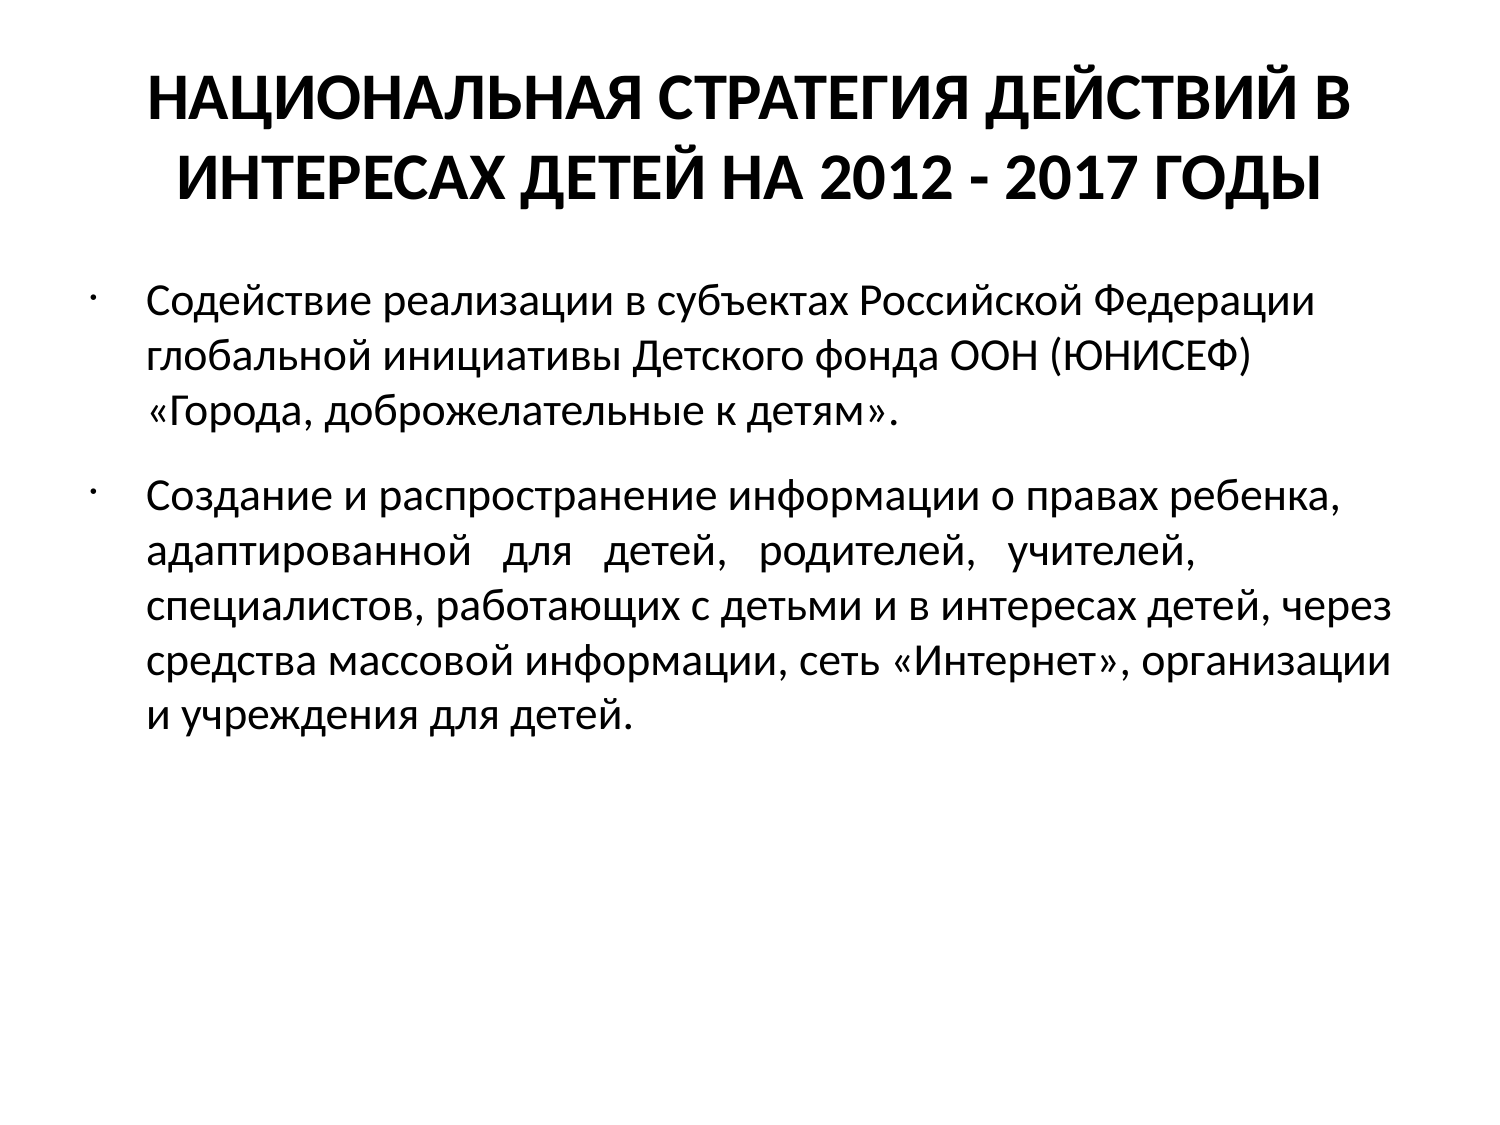

# НАЦИОНАЛЬНАЯ СТРАТЕГИЯ ДЕЙСТВИЙ В ИНТЕРЕСАХ ДЕТЕЙ НА 2012 - 2017 ГОДЫ
Содействие реализации в субъектах Российской Федерации глобальной инициативы Детского фонда ООН (ЮНИСЕФ) «Города, доброжелательные к детям».
Создание и распространение информации о правах ребенка, адаптированной   для   детей,   родителей,   учителей,   специалистов, работающих с детьми и в интересах детей, через средства массовой информации, сеть «Интернет», организации и учреждения для детей.